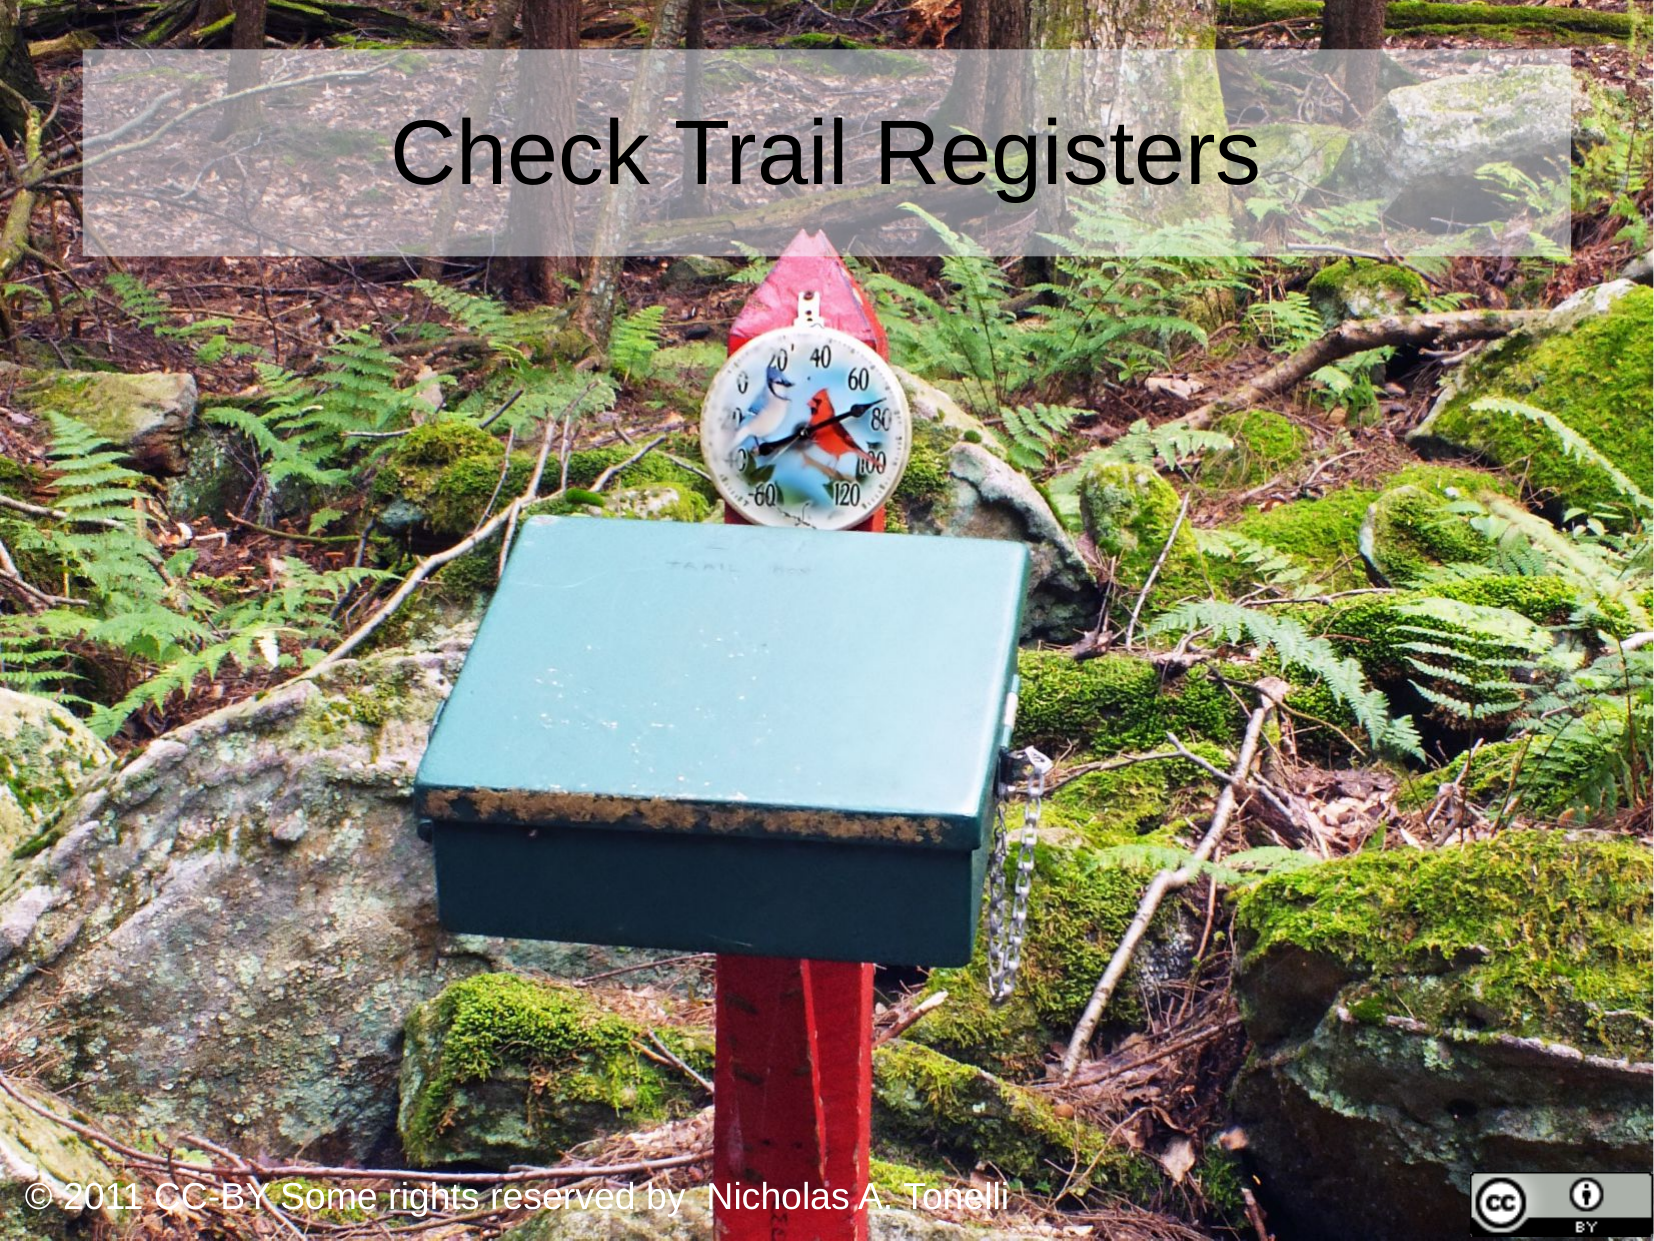

# Check Trail Registers
© 2011 CC-BY Some rights reserved by Nicholas A. Tonelli